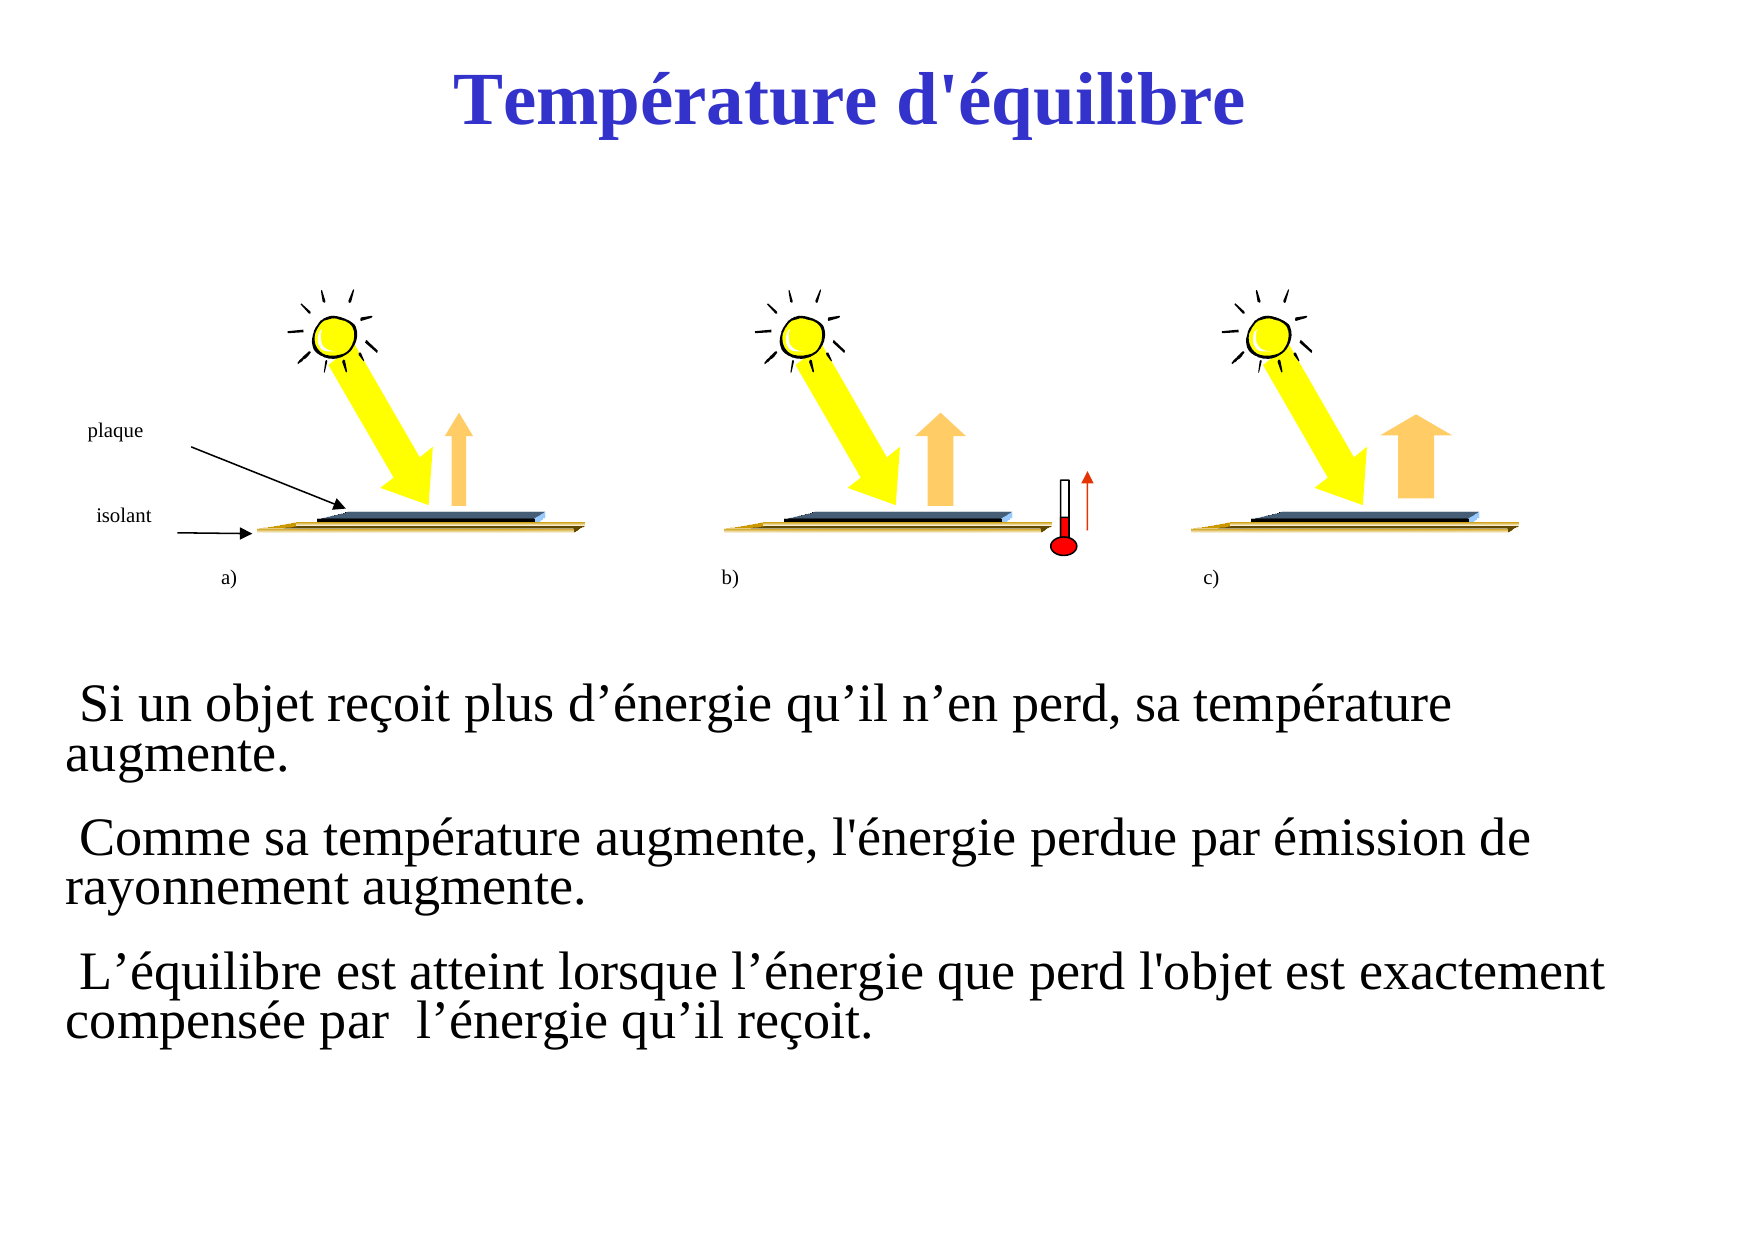

Température d'équilibre
plaque
isolant
a)
b)
c)
 Si un objet reçoit plus d’énergie qu’il n’en perd, sa température augmente.
 Comme sa température augmente, l'énergie perdue par émission de rayonnement augmente.
 L’équilibre est atteint lorsque l’énergie que perd l'objet est exactement compensée par l’énergie qu’il reçoit.